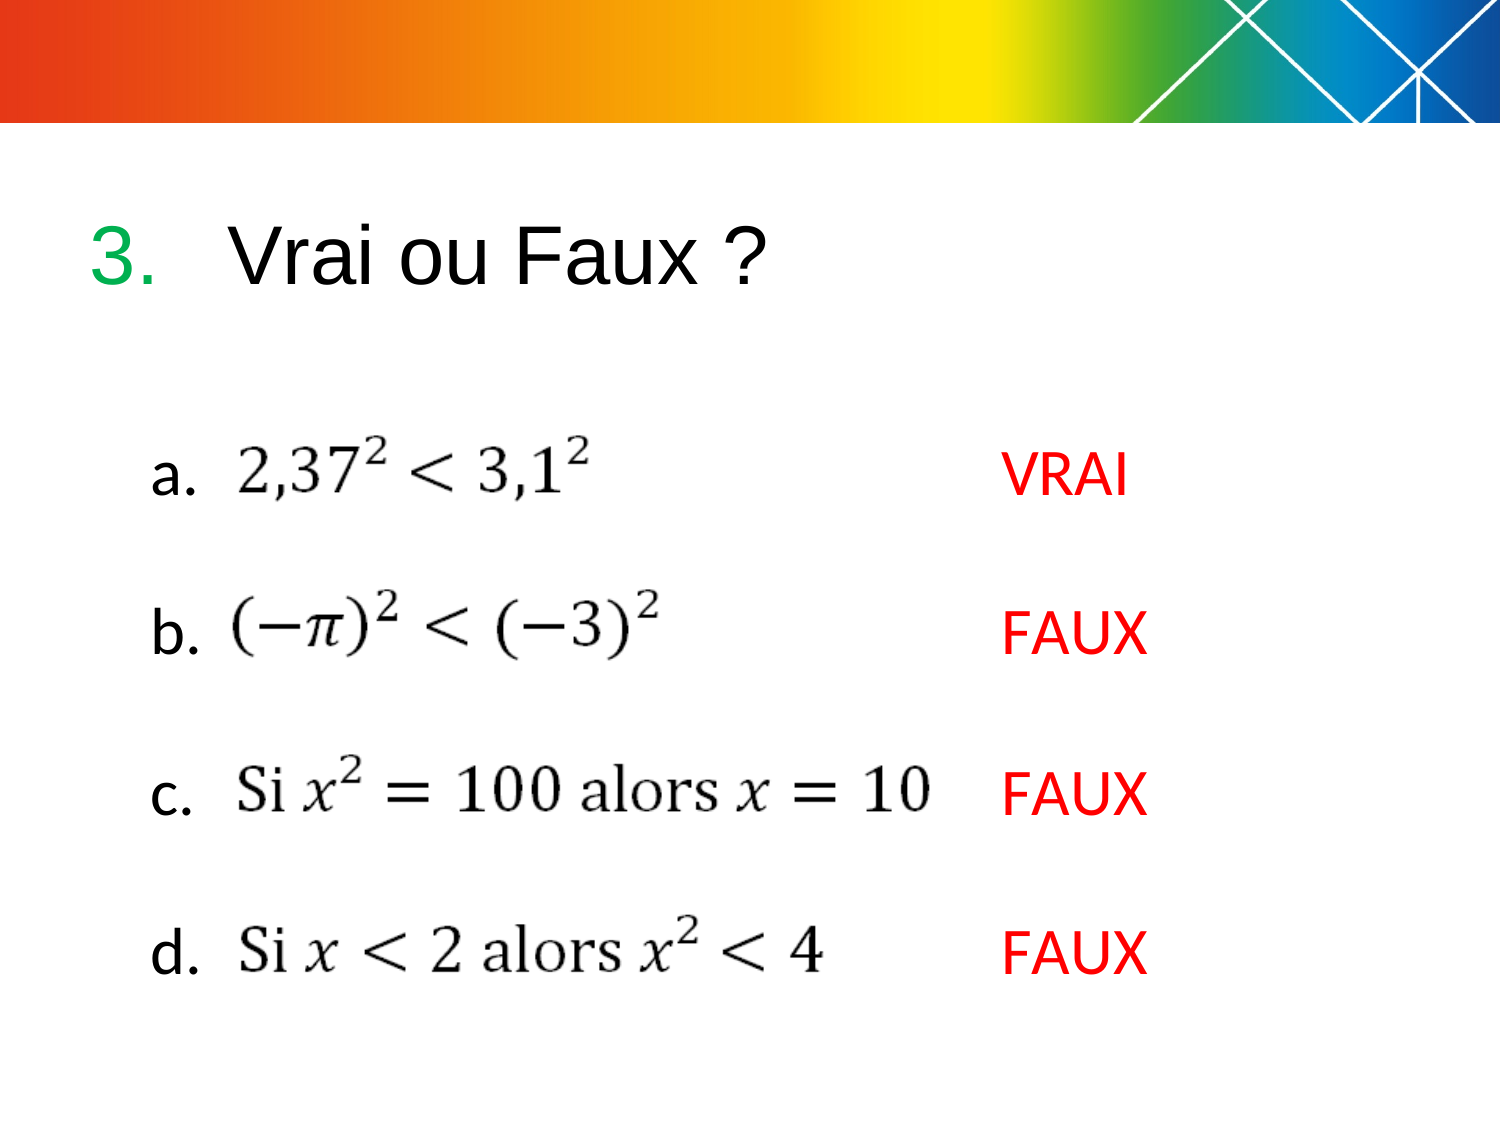

Vrai ou Faux ?
a.
b.
c.
d.
VRAI
FAUX
FAUX
FAUX